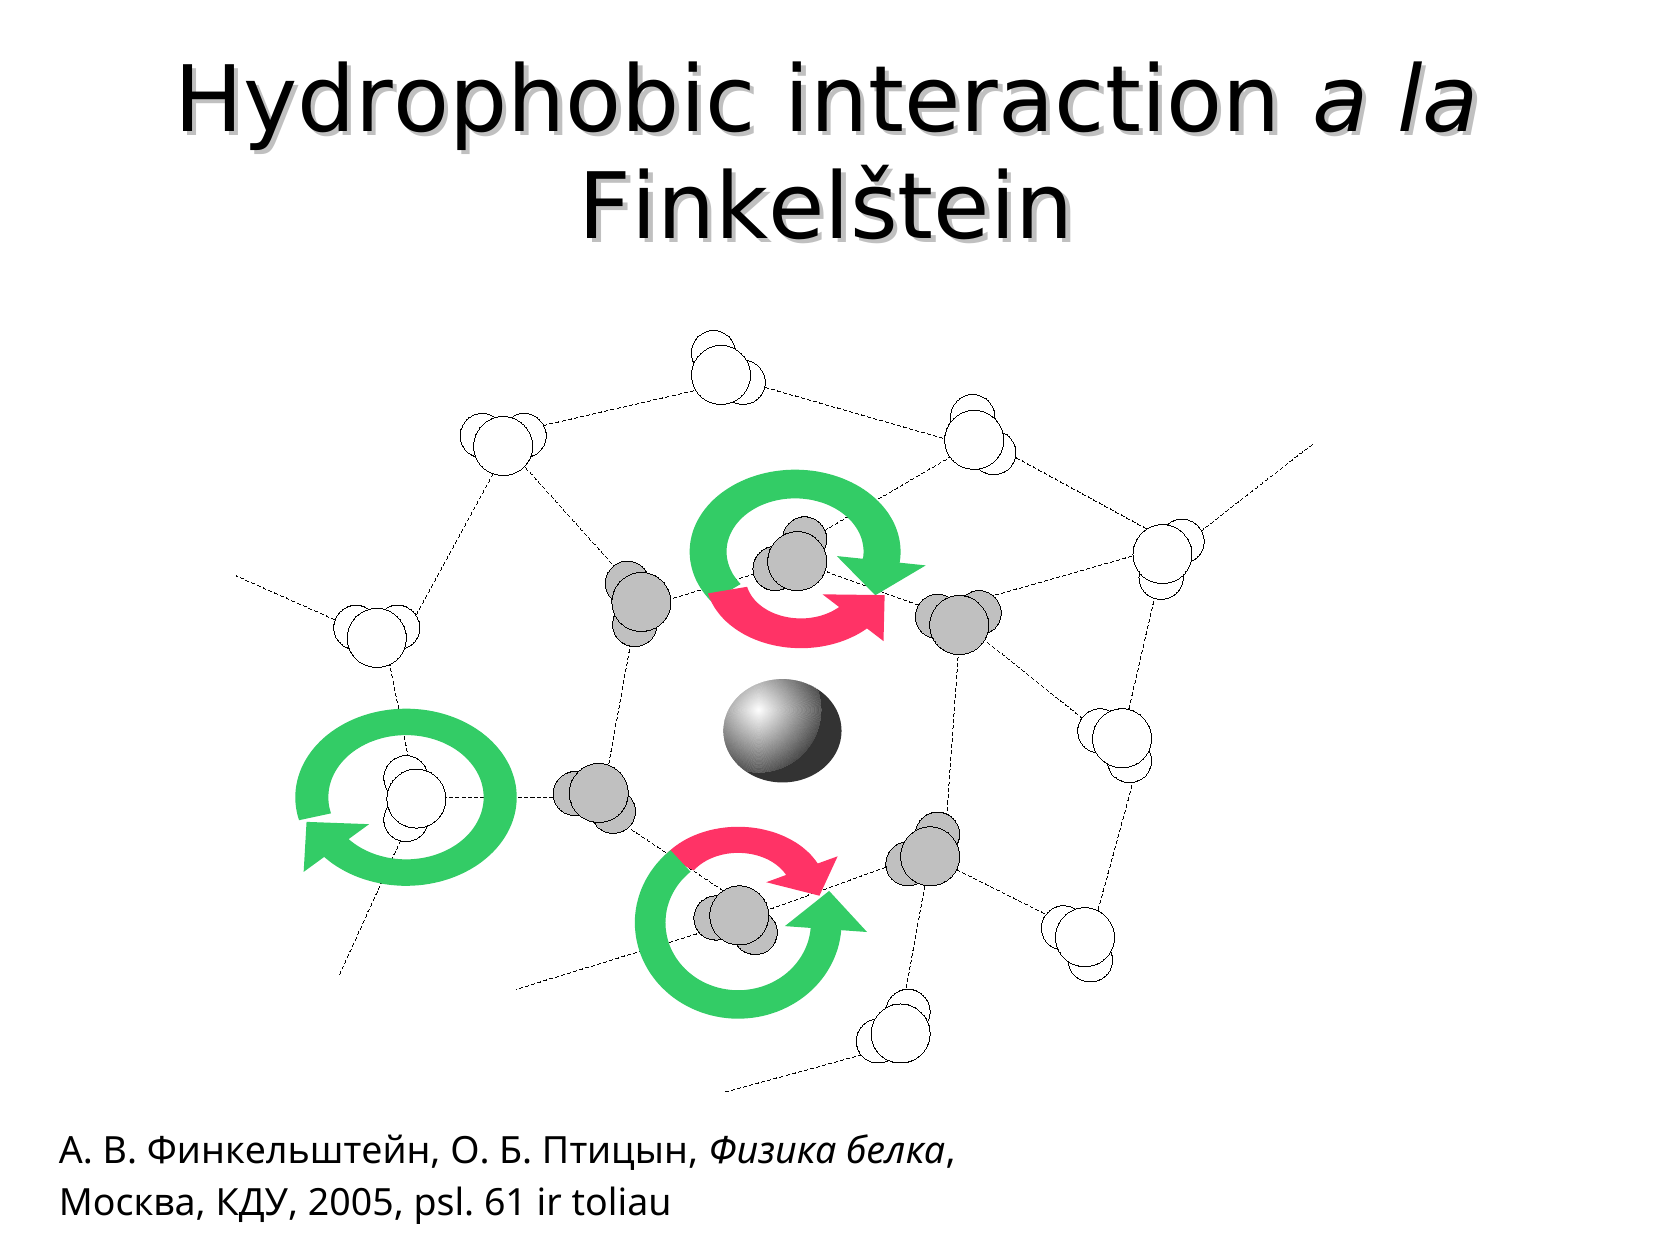

# Hydrophobic interaction a la Finkelštein
А. В. Финкельштейн, О. Б. Птицын, Физика белка, Москва, КДУ, 2005, psl. 61 ir toliau